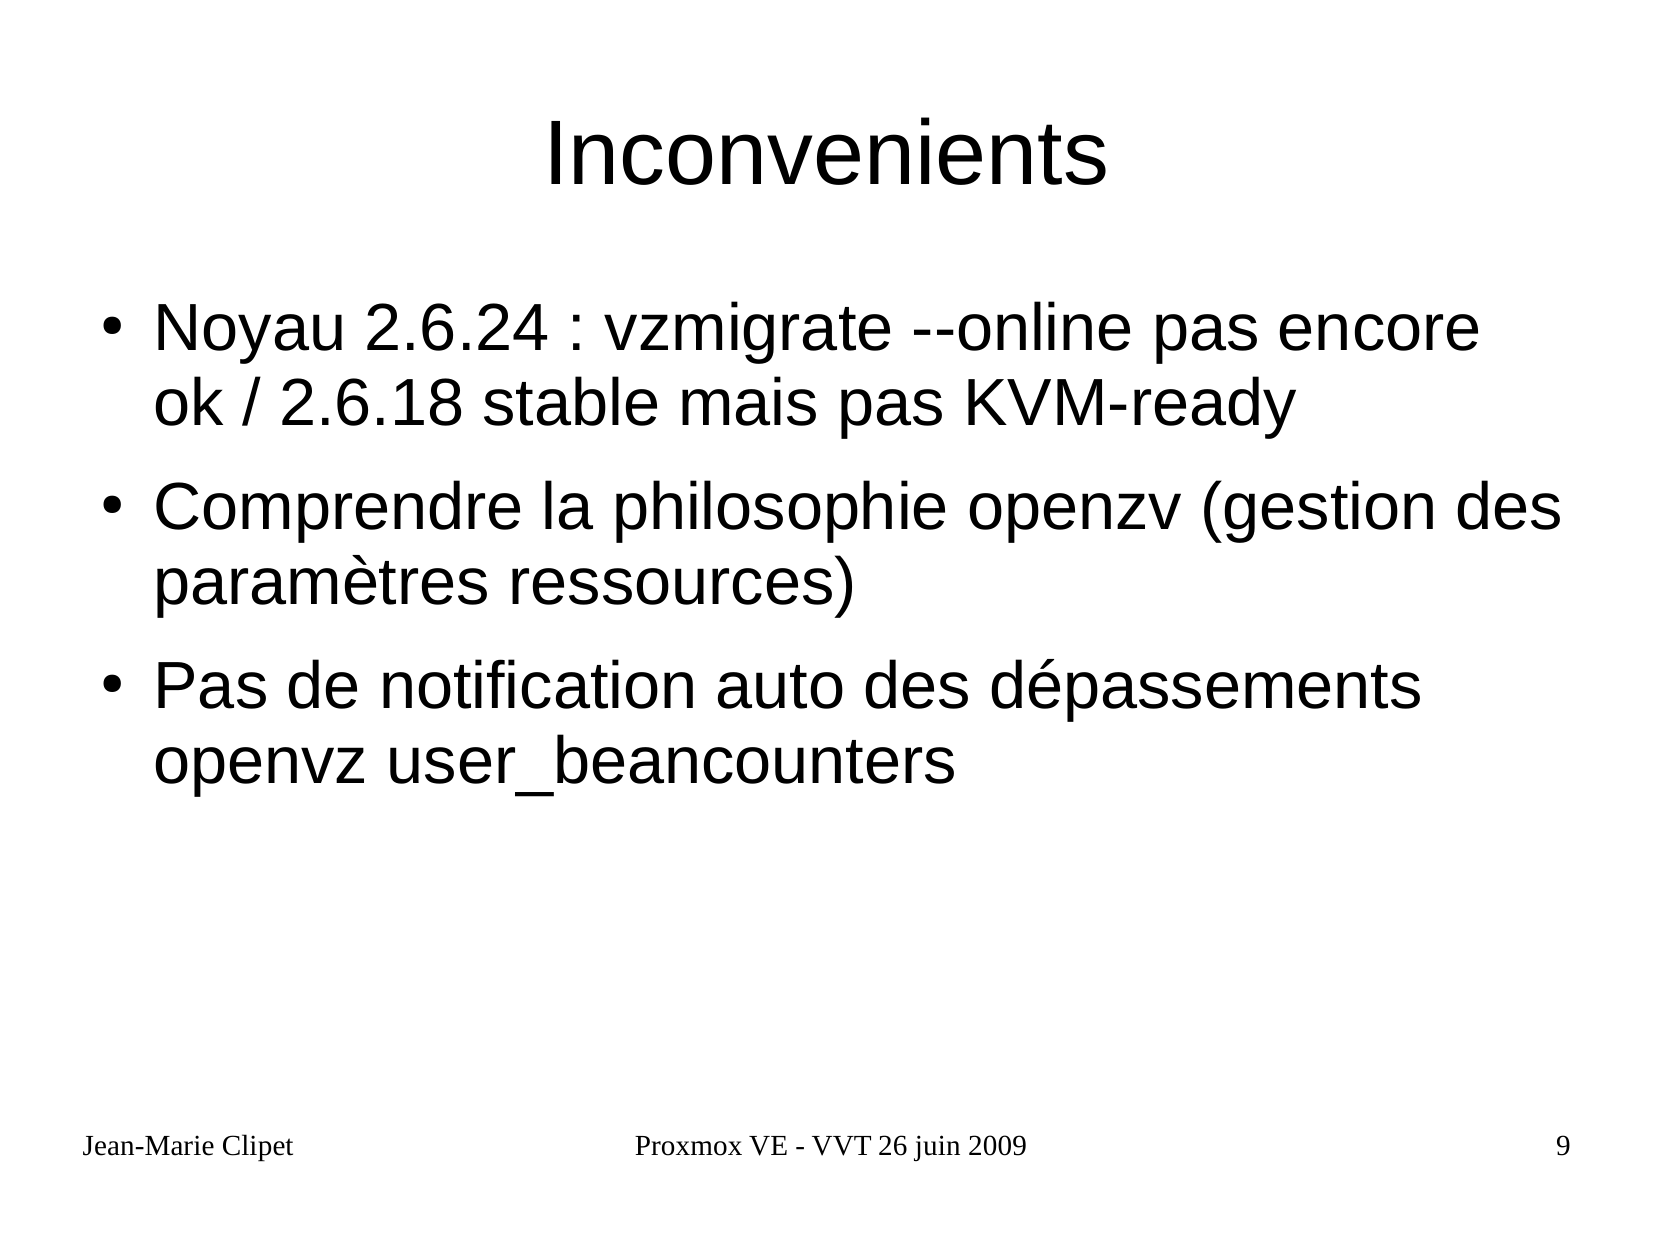

# Inconvenients
Noyau 2.6.24 : vzmigrate --online pas encore ok / 2.6.18 stable mais pas KVM-ready
Comprendre la philosophie openzv (gestion des paramètres ressources)
Pas de notification auto des dépassements openvz user_beancounters
Jean-Marie Clipet
 Proxmox VE - VVT 26 juin 2009
9